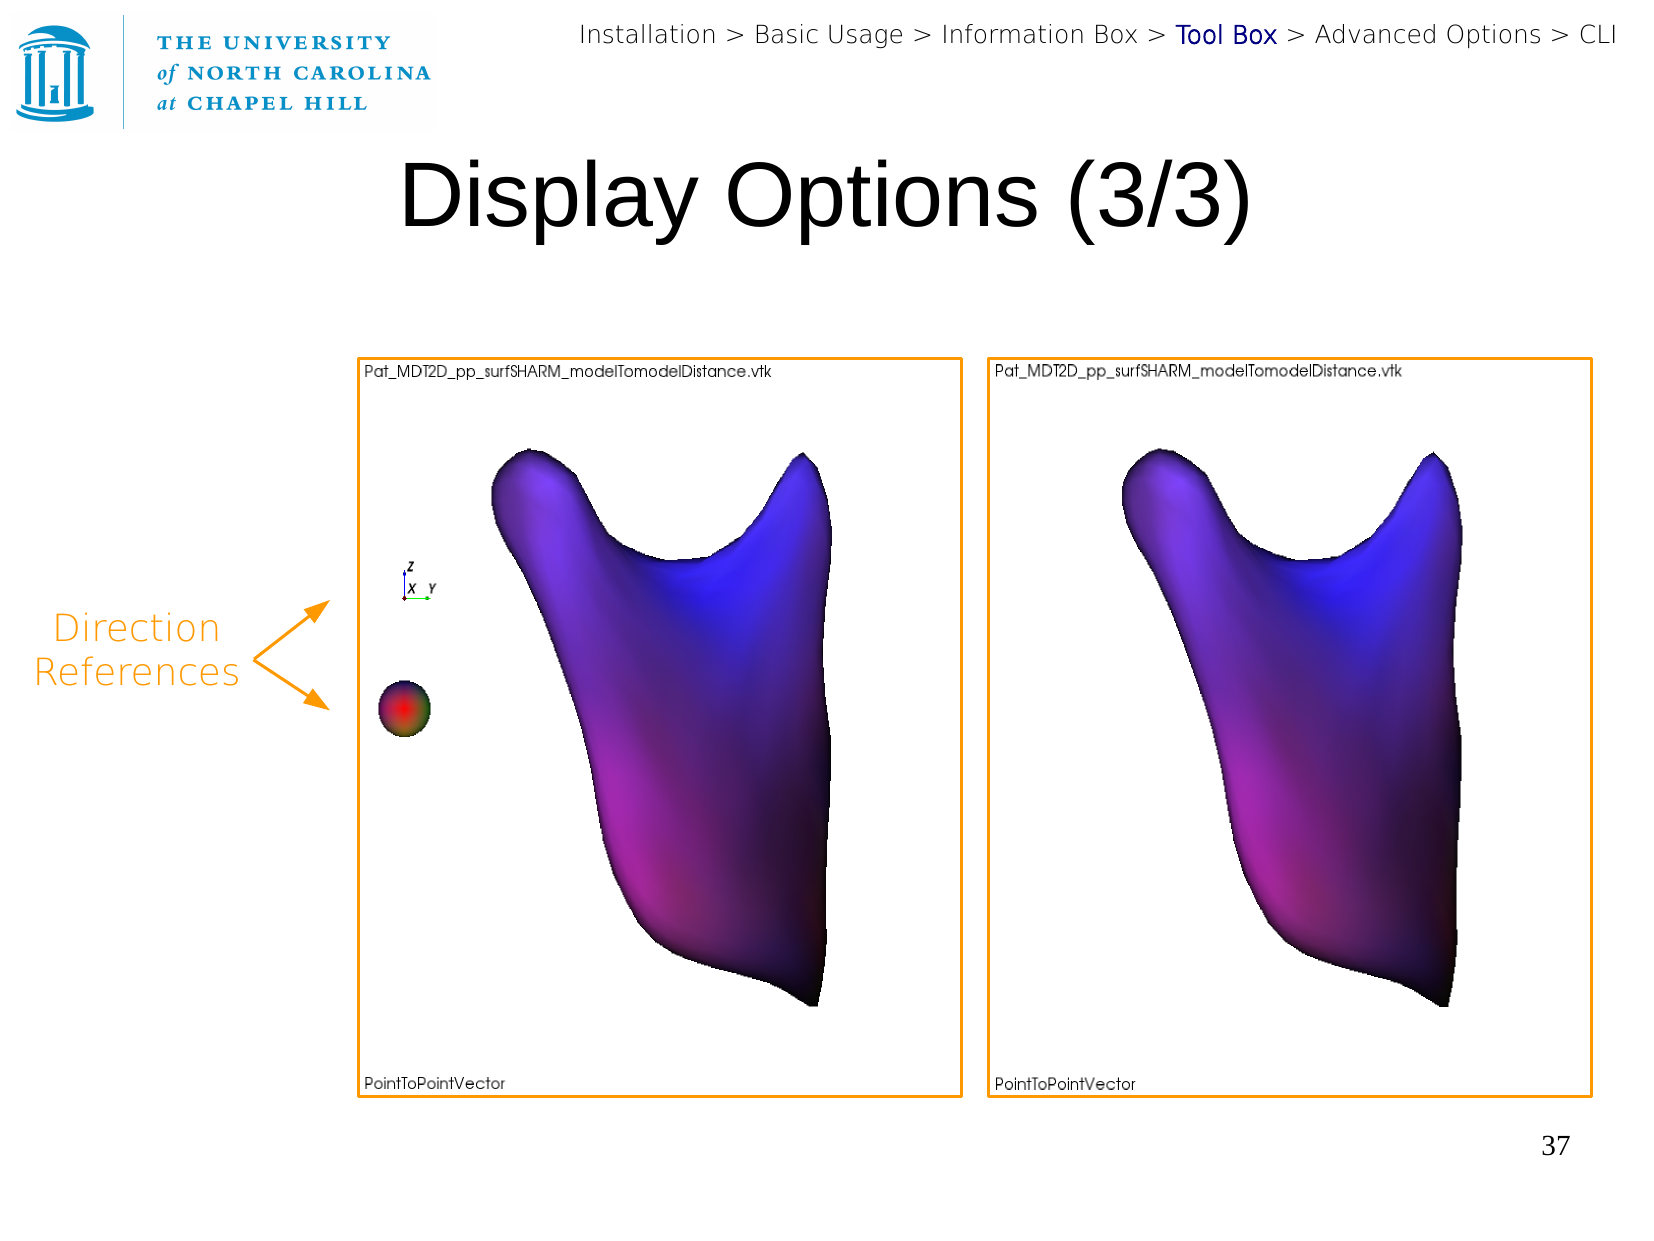

Installation > Basic Usage > Information Box > Tool Box > Advanced Options > CLI
# Display Options (3/3)
Direction
References
37